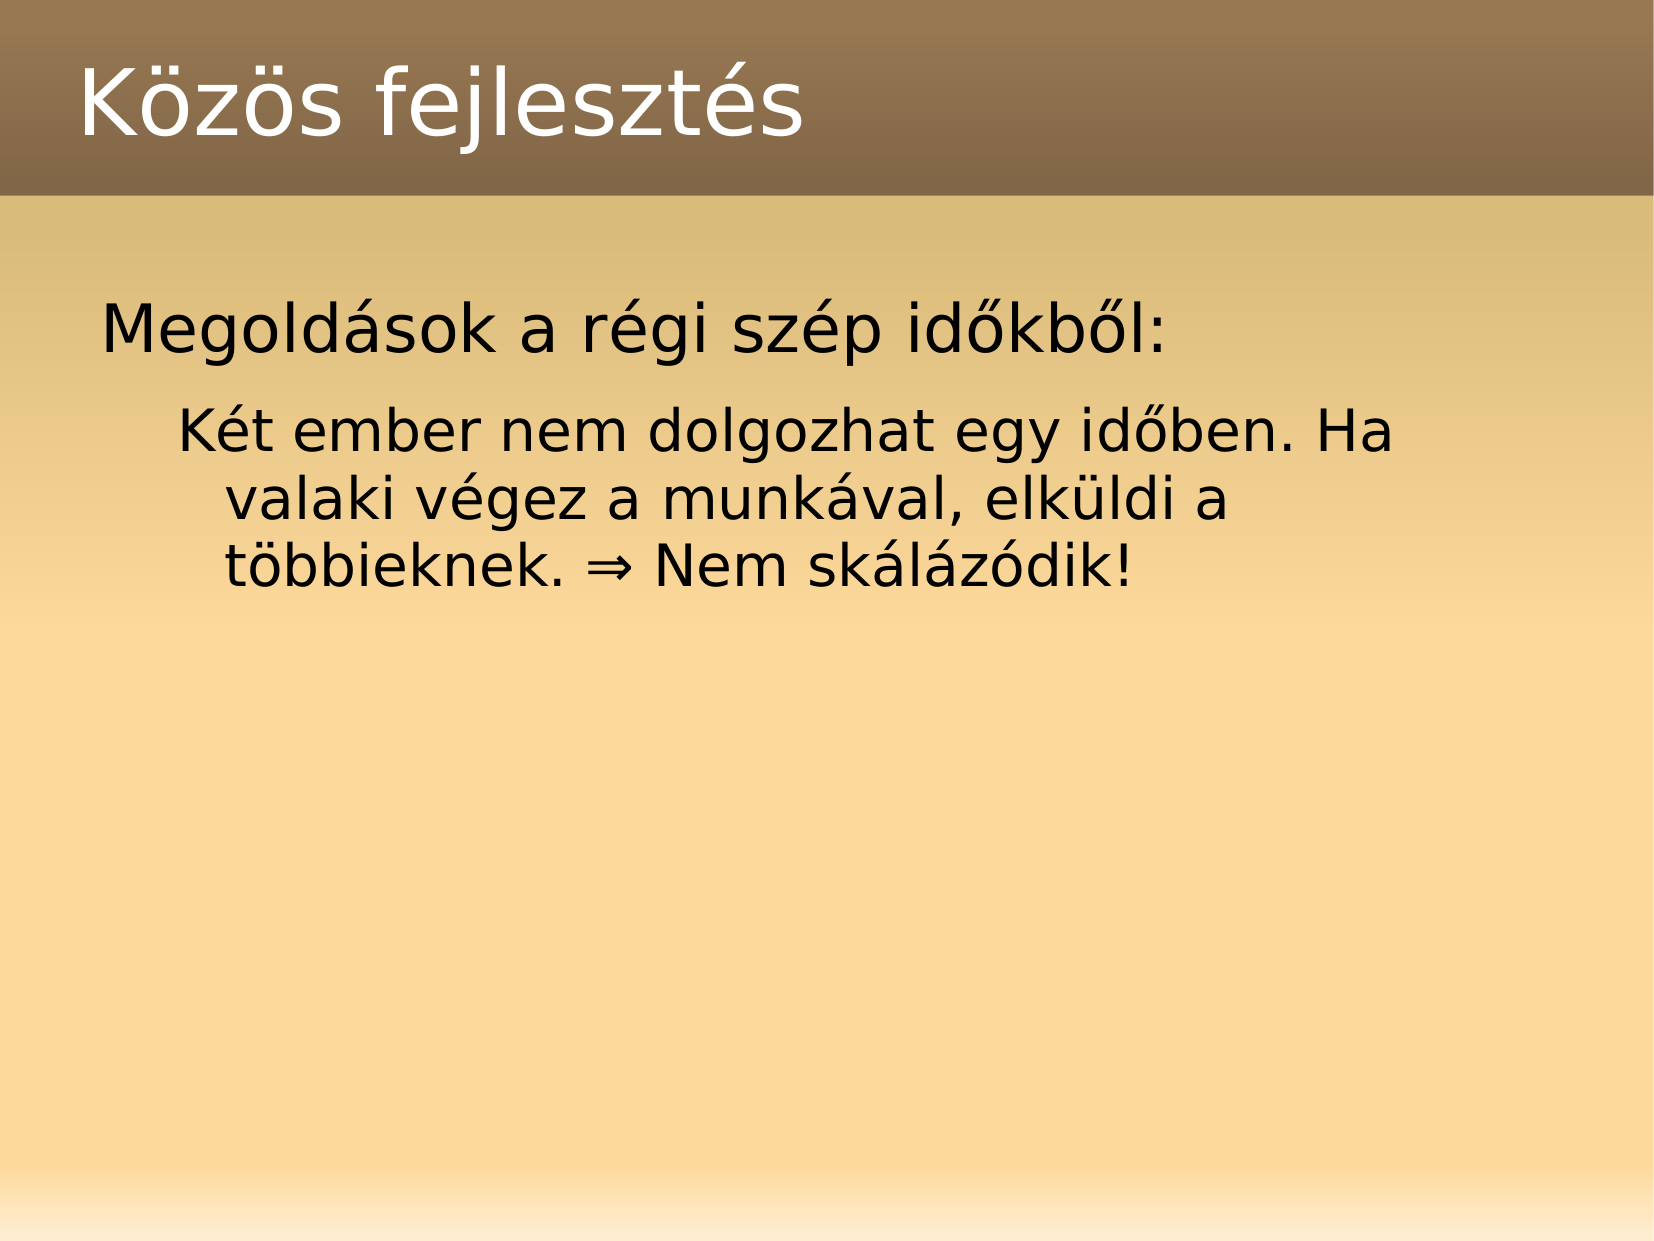

# Közös fejlesztés
Megoldások a régi szép időkből:
Két ember nem dolgozhat egy időben. Ha valaki végez a munkával, elküldi a többieknek. ⇒ Nem skálázódik!